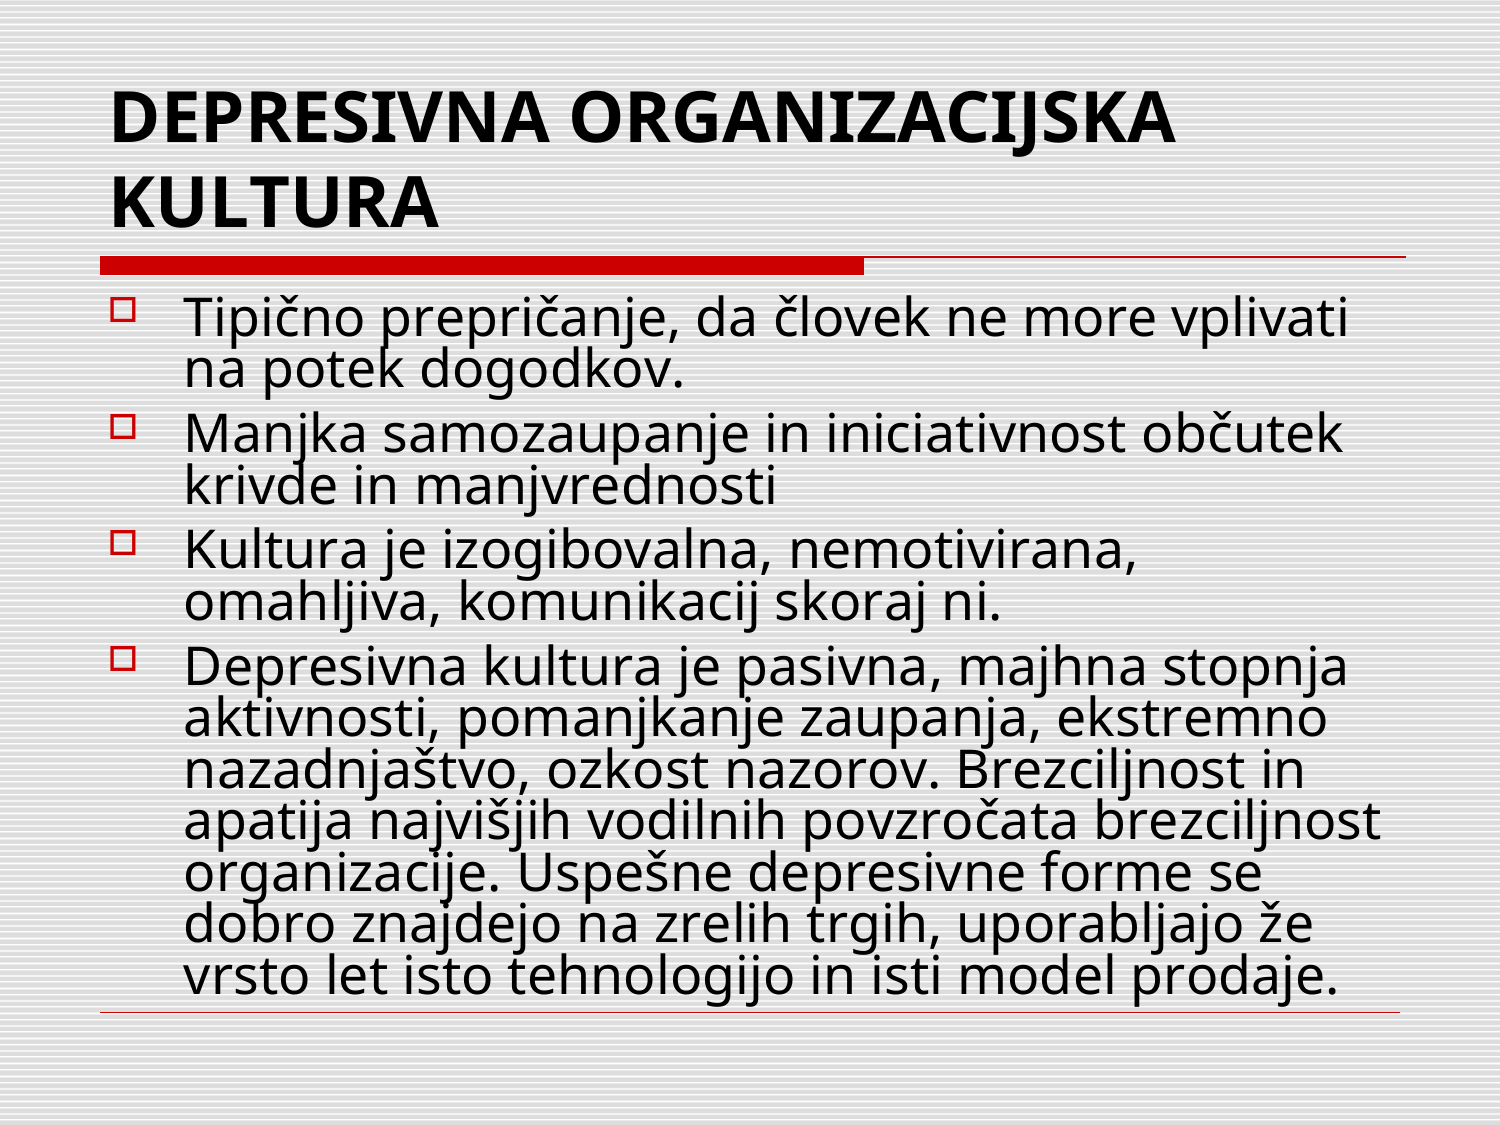

# DEPRESIVNA ORGANIZACIJSKA KULTURA
Tipično prepričanje, da človek ne more vplivati na potek dogodkov.
Manjka samozaupanje in iniciativnost občutek krivde in manjvrednosti
Kultura je izogibovalna, nemotivirana, omahljiva, komunikacij skoraj ni.
Depresivna kultura je pasivna, majhna stopnja aktivnosti, pomanjkanje zaupanja, ekstremno nazadnjaštvo, ozkost nazorov. Brezciljnost in apatija najvišjih vodilnih povzročata brezciljnost organizacije. Uspešne depresivne forme se dobro znajdejo na zrelih trgih, uporabljajo že vrsto let isto tehnologijo in isti model prodaje.